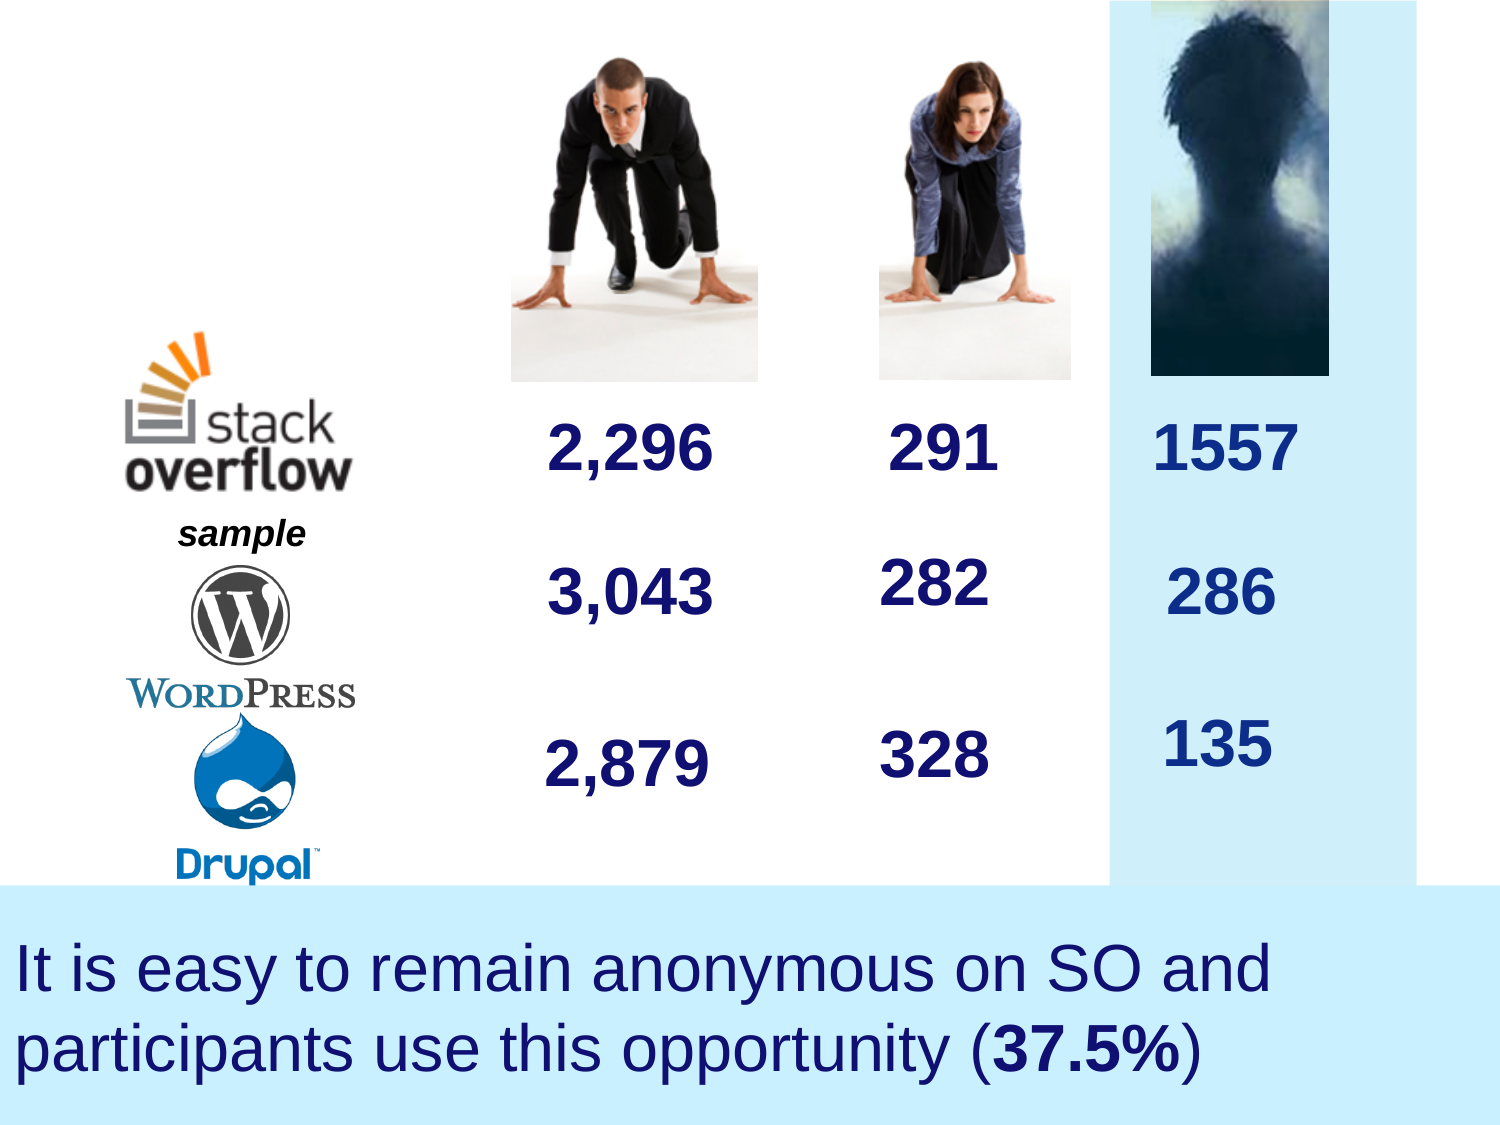

#
sample
2,296
291
1557
282
3,043
286
135
328
2,879
It is easy to remain anonymous on SO and participants use this opportunity (37.5%)